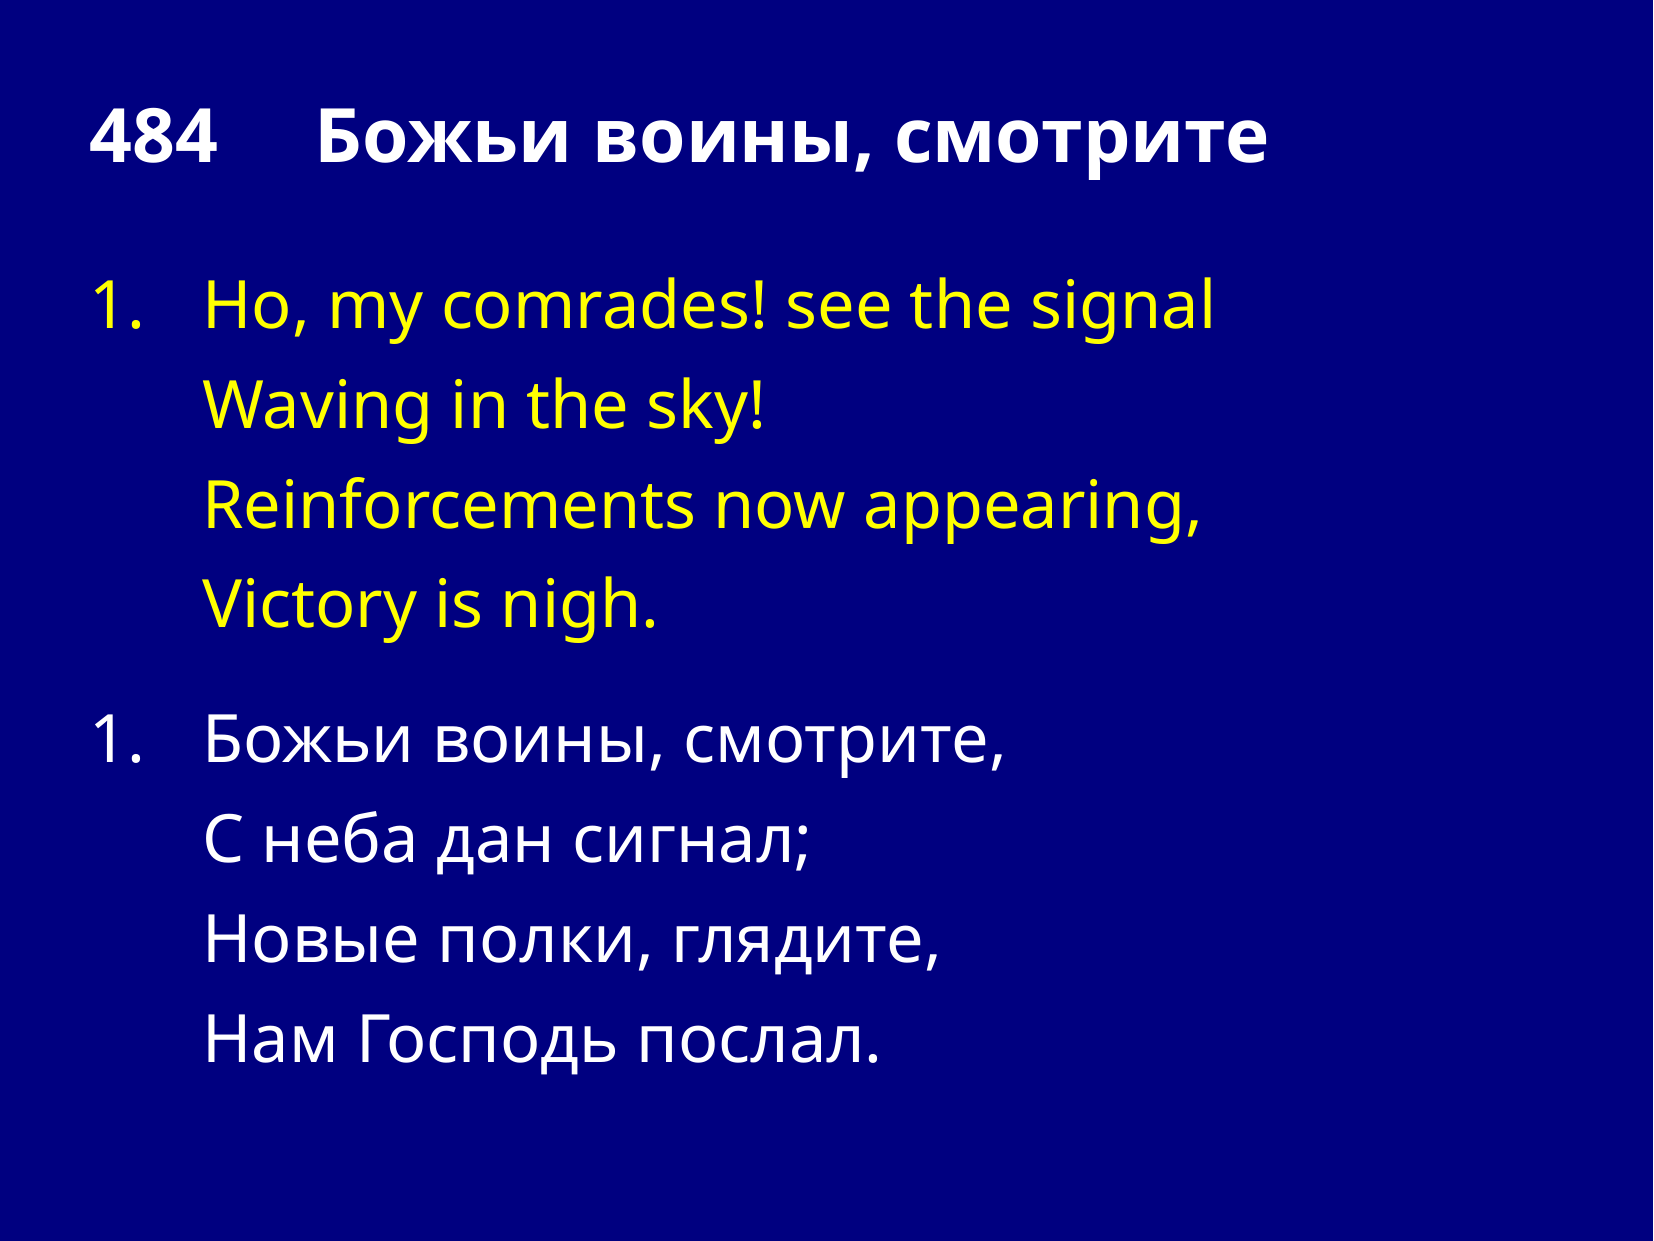

484	Божьи воины, смотрите
1.	Ho, my comrades! see the signal
	Waving in the sky!
	Reinforcements now appearing,
	Victory is nigh.
1.	Божьи воины, смотрите,
	С неба дан сигнал;
	Новые полки, глядите,
	Нам Господь послал.